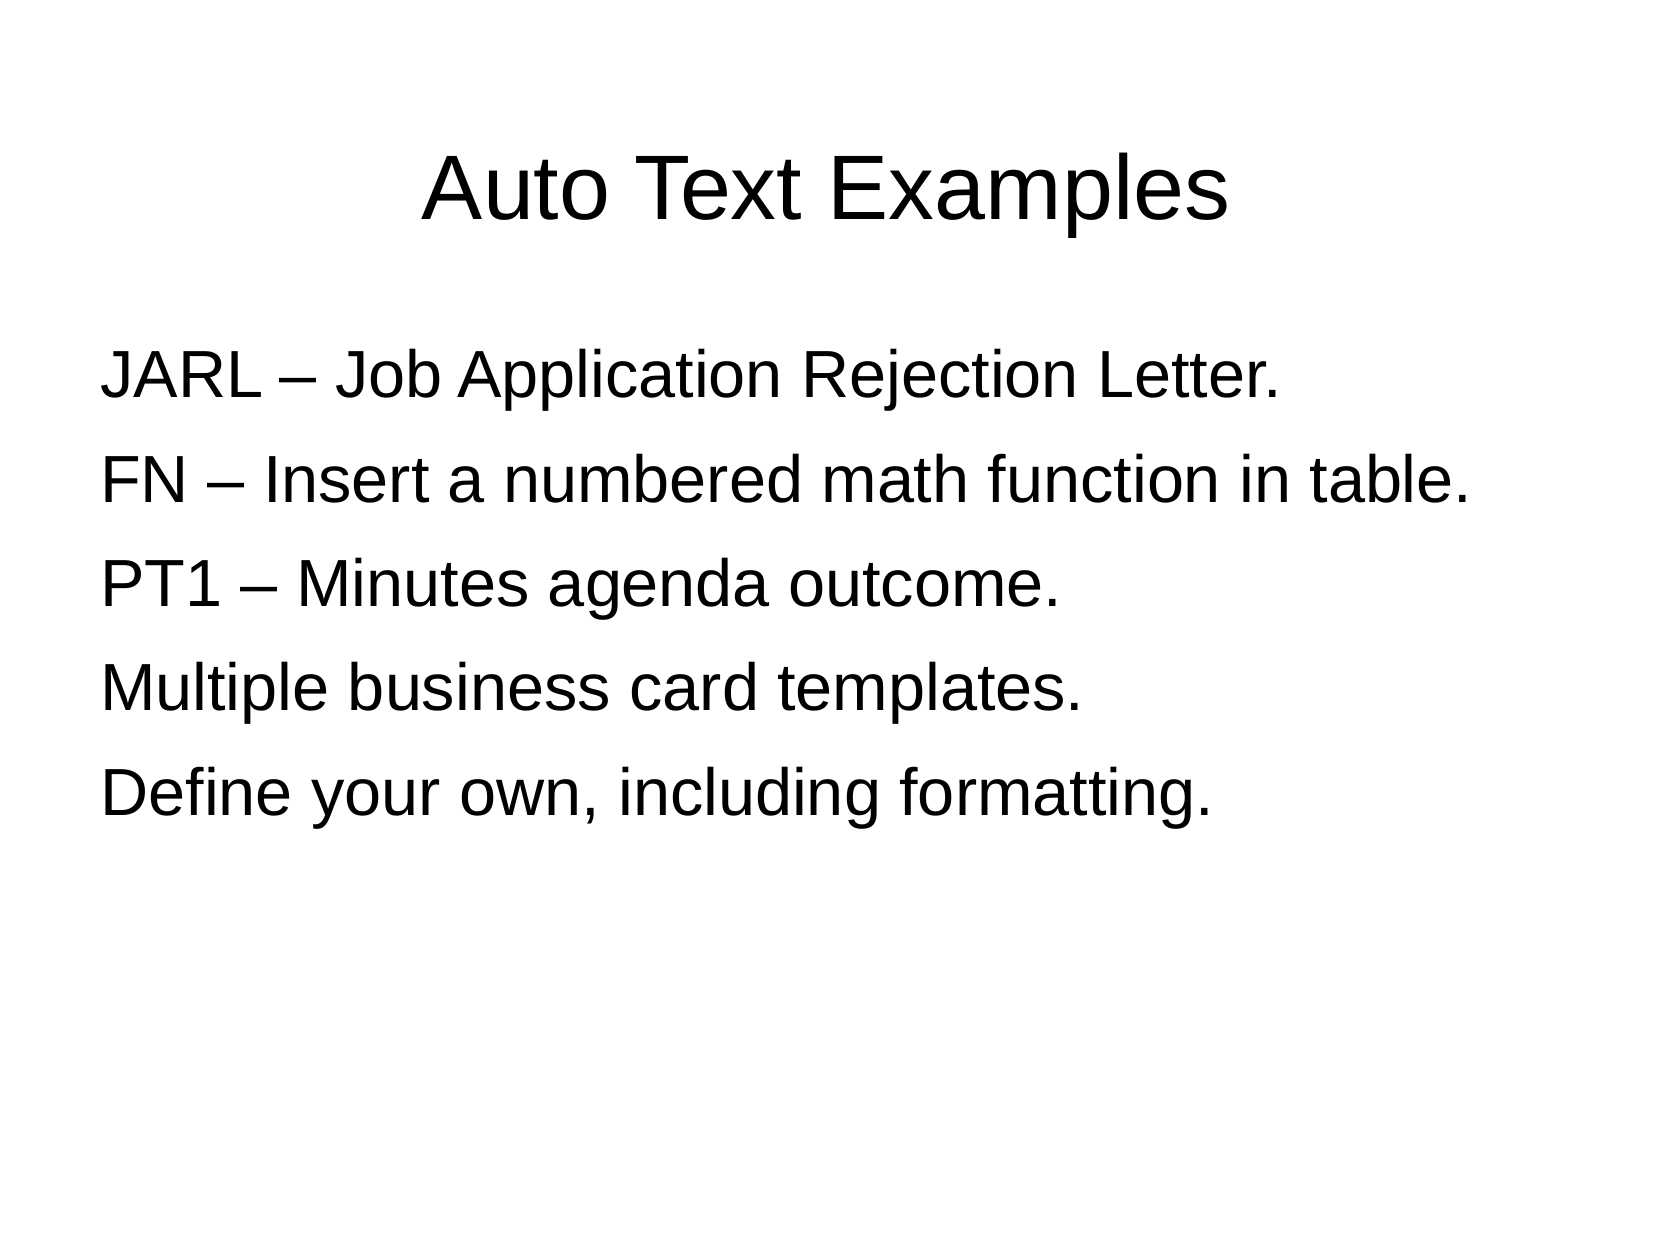

# Auto Text Examples
JARL – Job Application Rejection Letter.
FN – Insert a numbered math function in table.
PT1 – Minutes agenda outcome.
Multiple business card templates.
Define your own, including formatting.